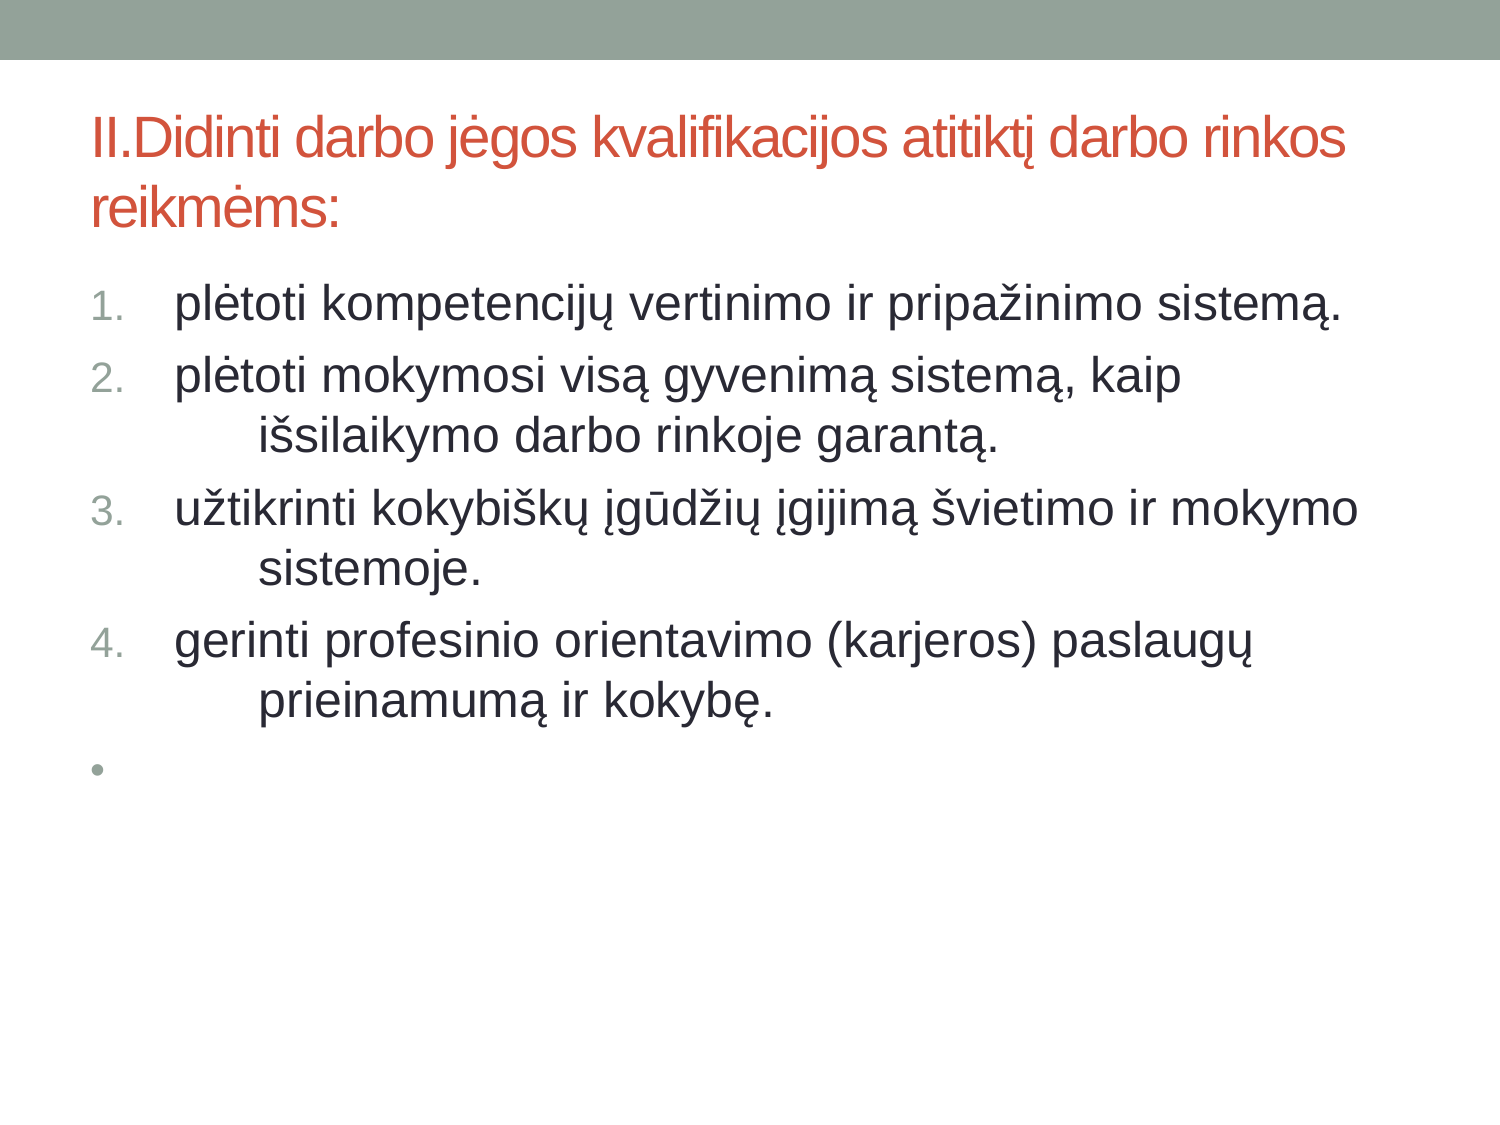

# II.Didinti darbo jėgos kvalifikacijos atitiktį darbo rinkos reikmėms:
plėtoti kompetencijų vertinimo ir pripažinimo sistemą.
plėtoti mokymosi visą gyvenimą sistemą, kaip išsilaikymo darbo rinkoje garantą.
užtikrinti kokybiškų įgūdžių įgijimą švietimo ir mokymo sistemoje.
gerinti profesinio orientavimo (karjeros) paslaugų prieinamumą ir kokybę.